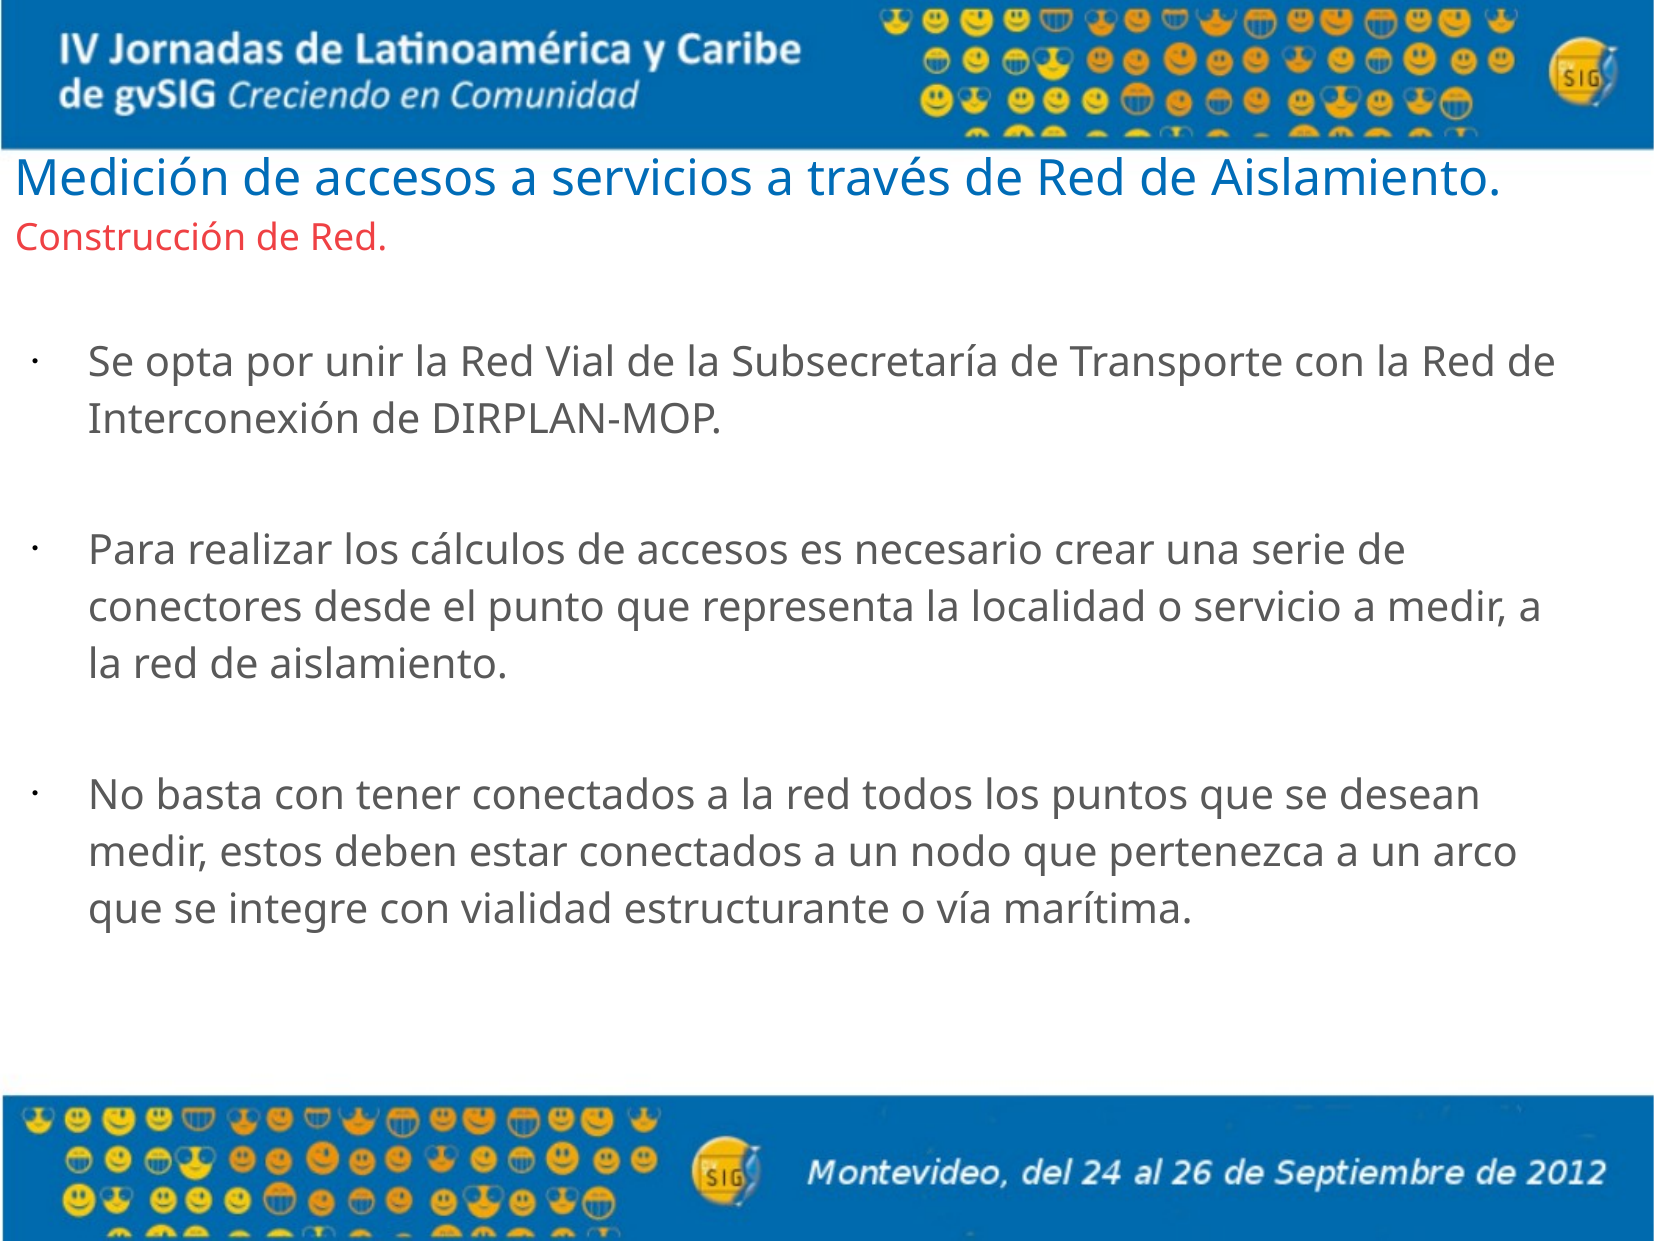

# Medición de accesos a servicios a través de Red de Aislamiento. Construcción de Red.
Se opta por unir la Red Vial de la Subsecretaría de Transporte con la Red de Interconexión de DIRPLAN-MOP.
Para realizar los cálculos de accesos es necesario crear una serie de conectores desde el punto que representa la localidad o servicio a medir, a la red de aislamiento.
No basta con tener conectados a la red todos los puntos que se desean medir, estos deben estar conectados a un nodo que pertenezca a un arco que se integre con vialidad estructurante o vía marítima.